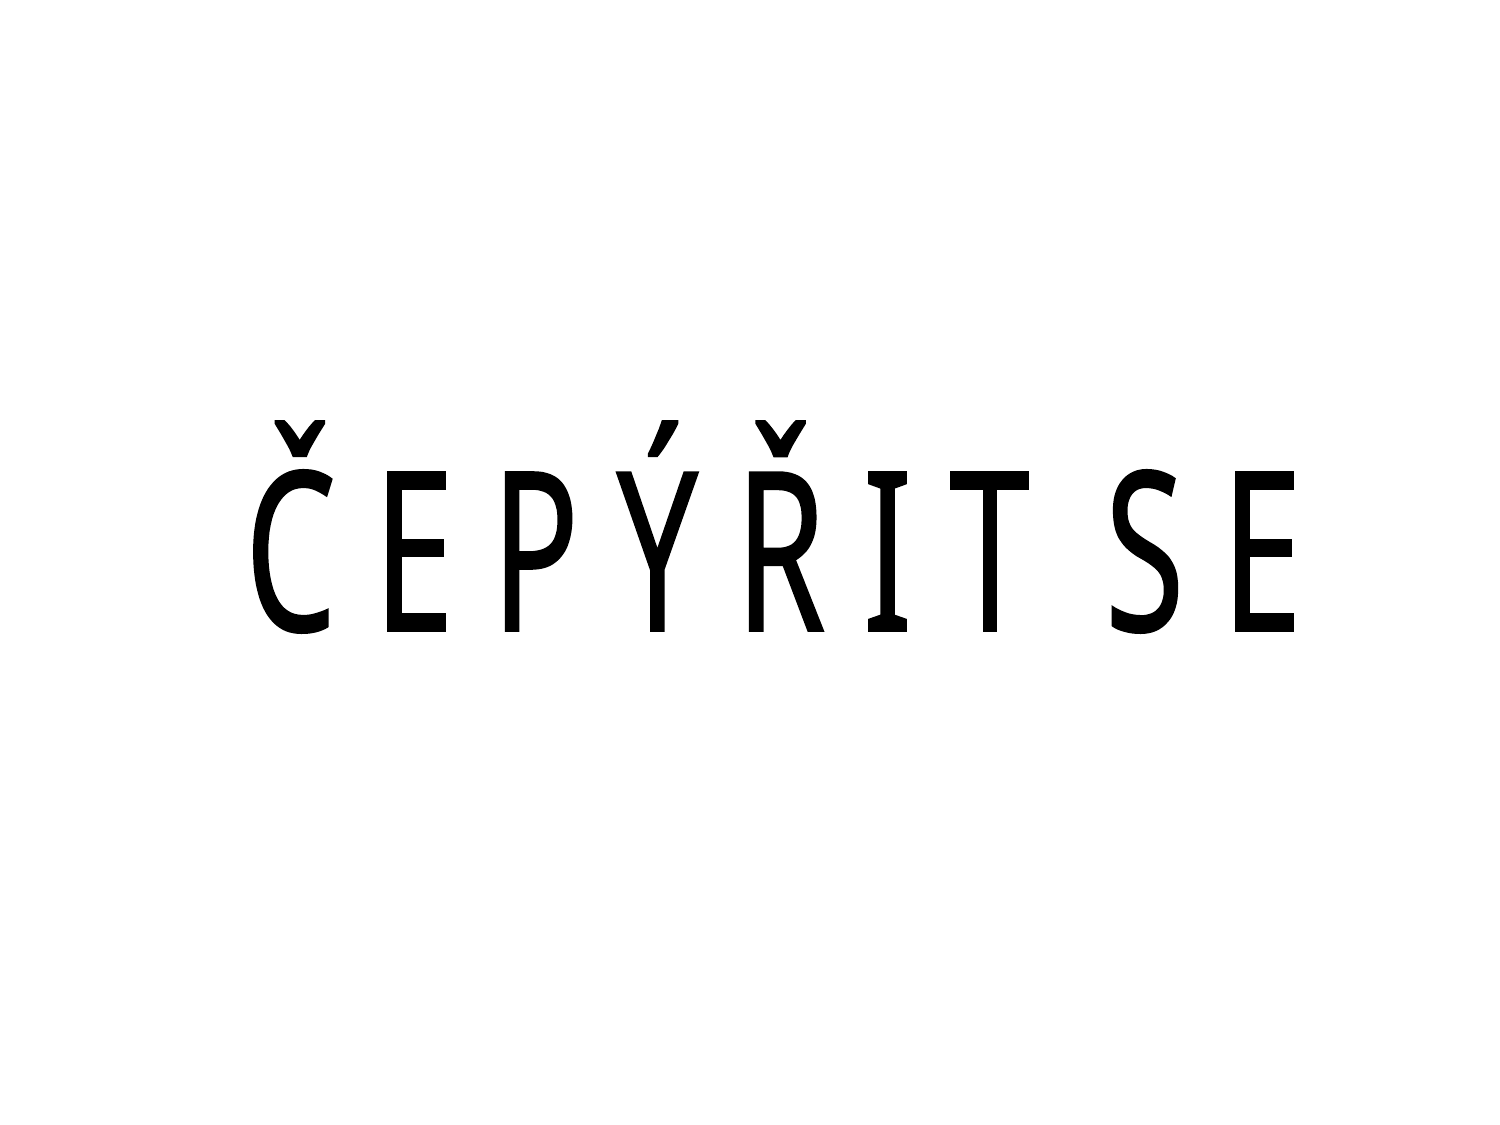

Č E P Ý Ř I T S E